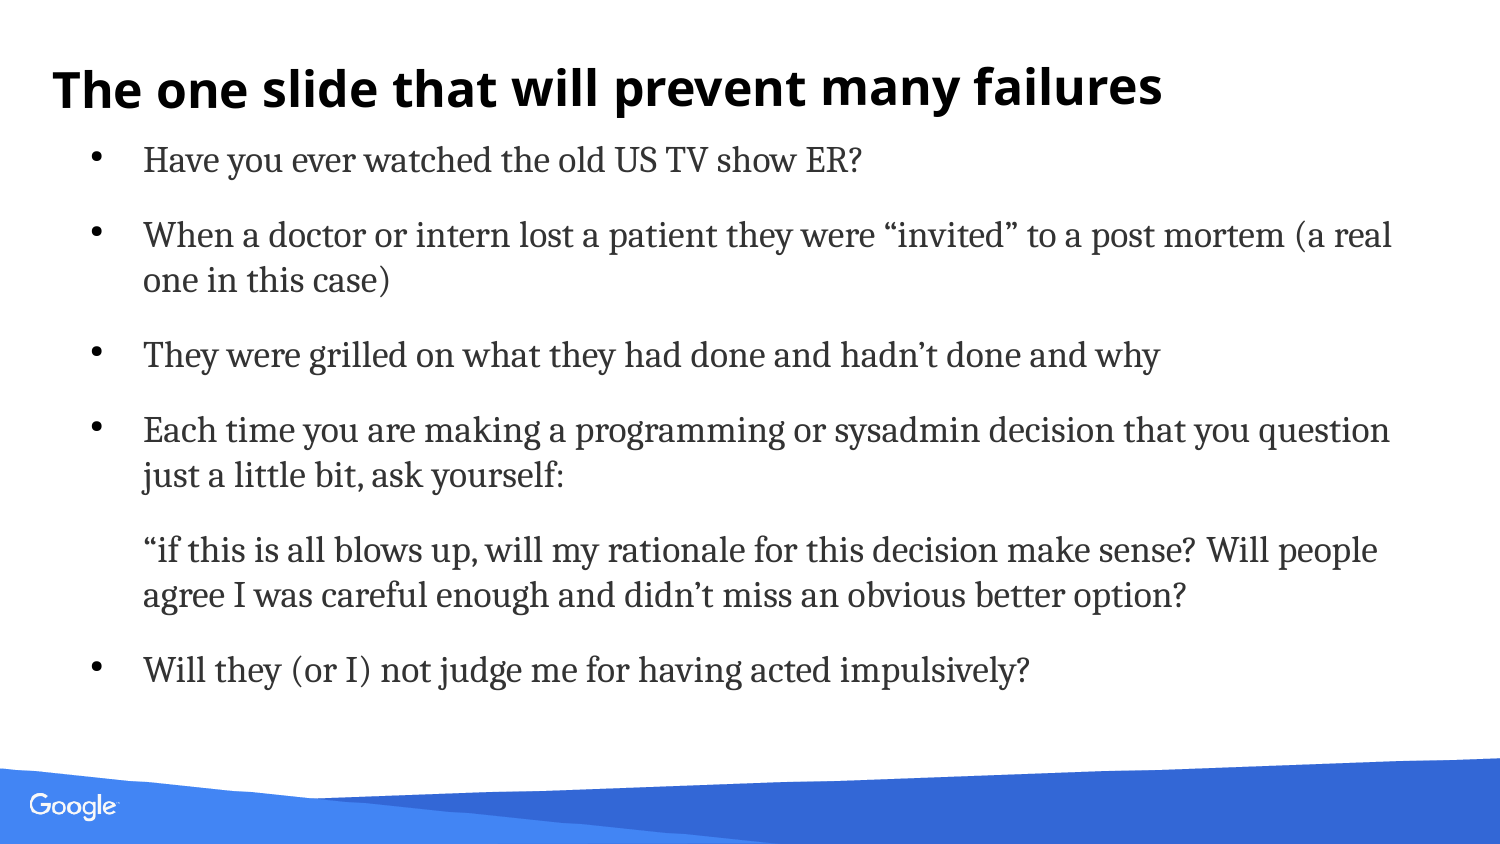

The one slide that will prevent many failures
# Have you ever watched the old US TV show ER?
When a doctor or intern lost a patient they were “invited” to a post mortem (a real one in this case)
They were grilled on what they had done and hadn’t done and why
Each time you are making a programming or sysadmin decision that you question just a little bit, ask yourself:
“if this is all blows up, will my rationale for this decision make sense? Will people agree I was careful enough and didn’t miss an obvious better option?
Will they (or I) not judge me for having acted impulsively?